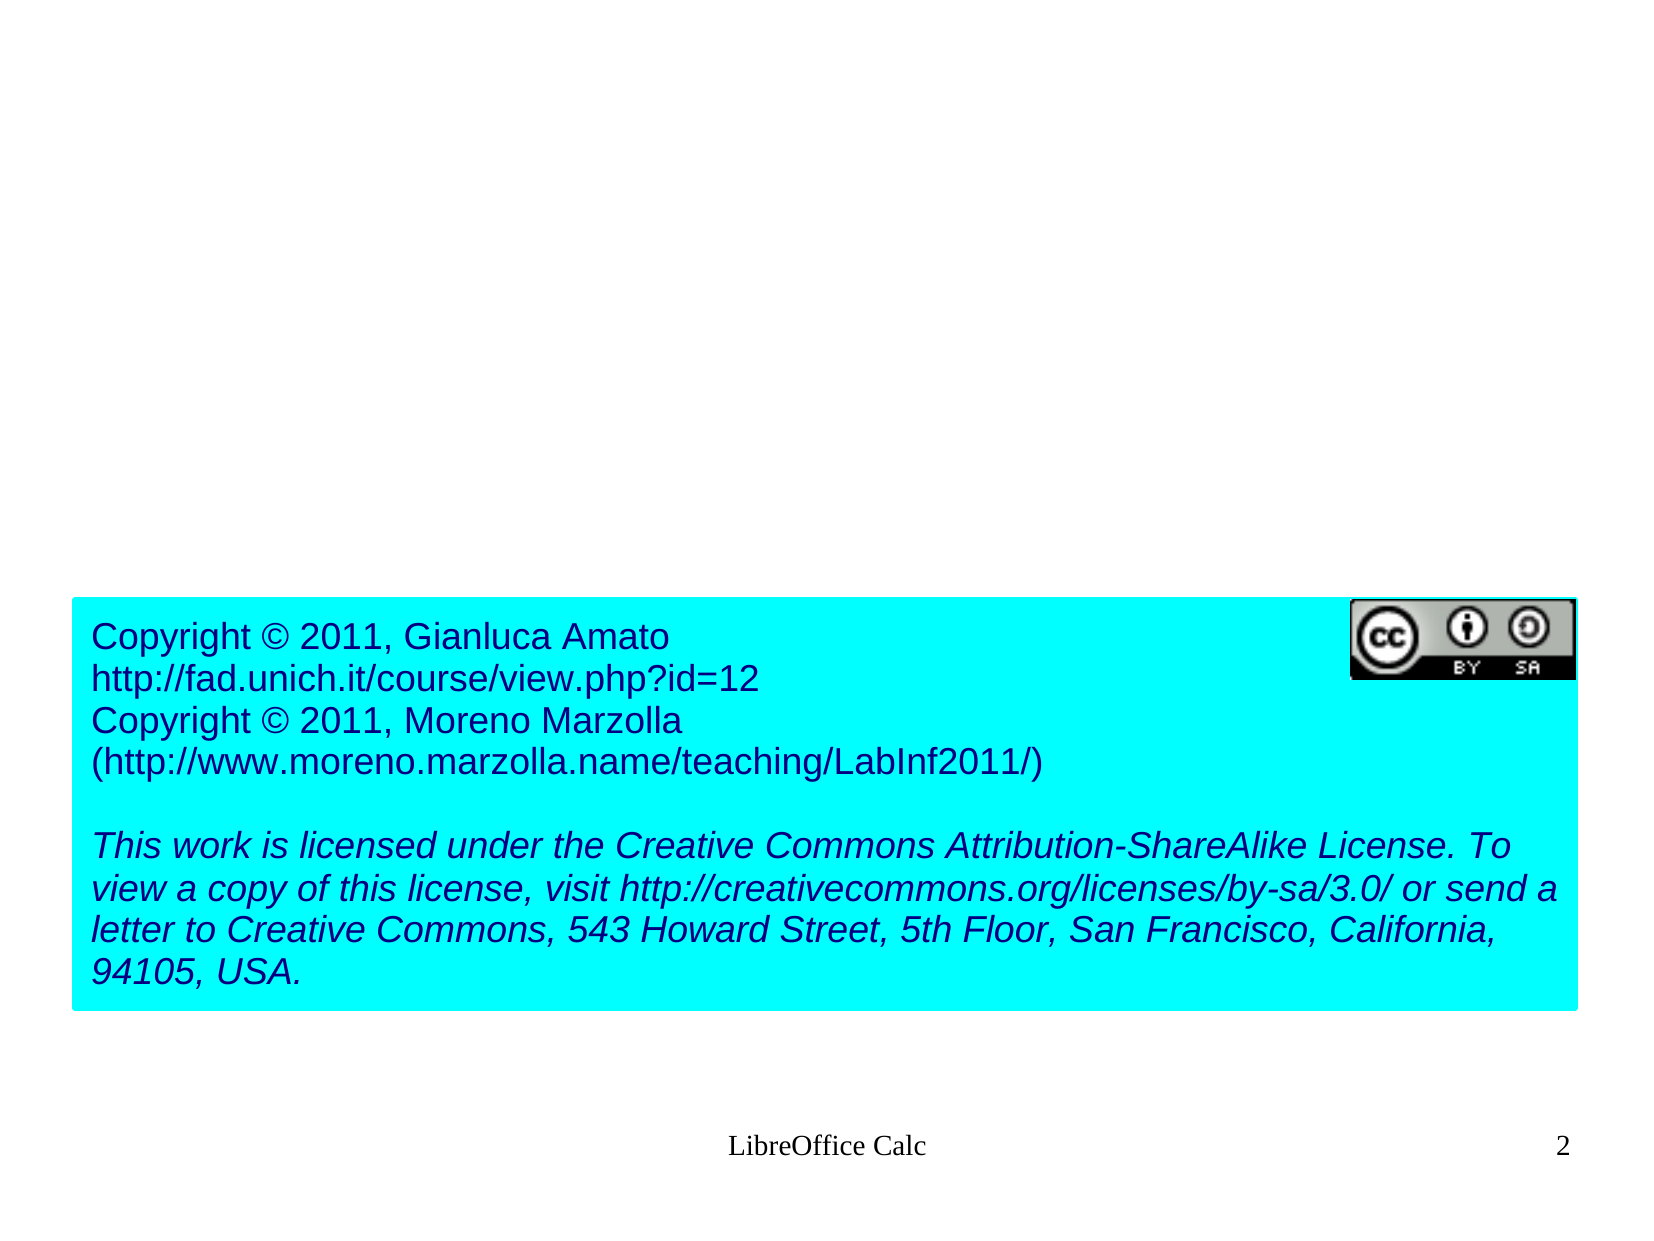

Copyright © 2011, Gianluca Amato
http://fad.unich.it/course/view.php?id=12
Copyright © 2011, Moreno Marzolla
(http://www.moreno.marzolla.name/teaching/LabInf2011/)
This work is licensed under the Creative Commons Attribution-ShareAlike License. To view a copy of this license, visit http://creativecommons.org/licenses/by-sa/3.0/ or send a letter to Creative Commons, 543 Howard Street, 5th Floor, San Francisco, California, 94105, USA.
LibreOffice Calc
2